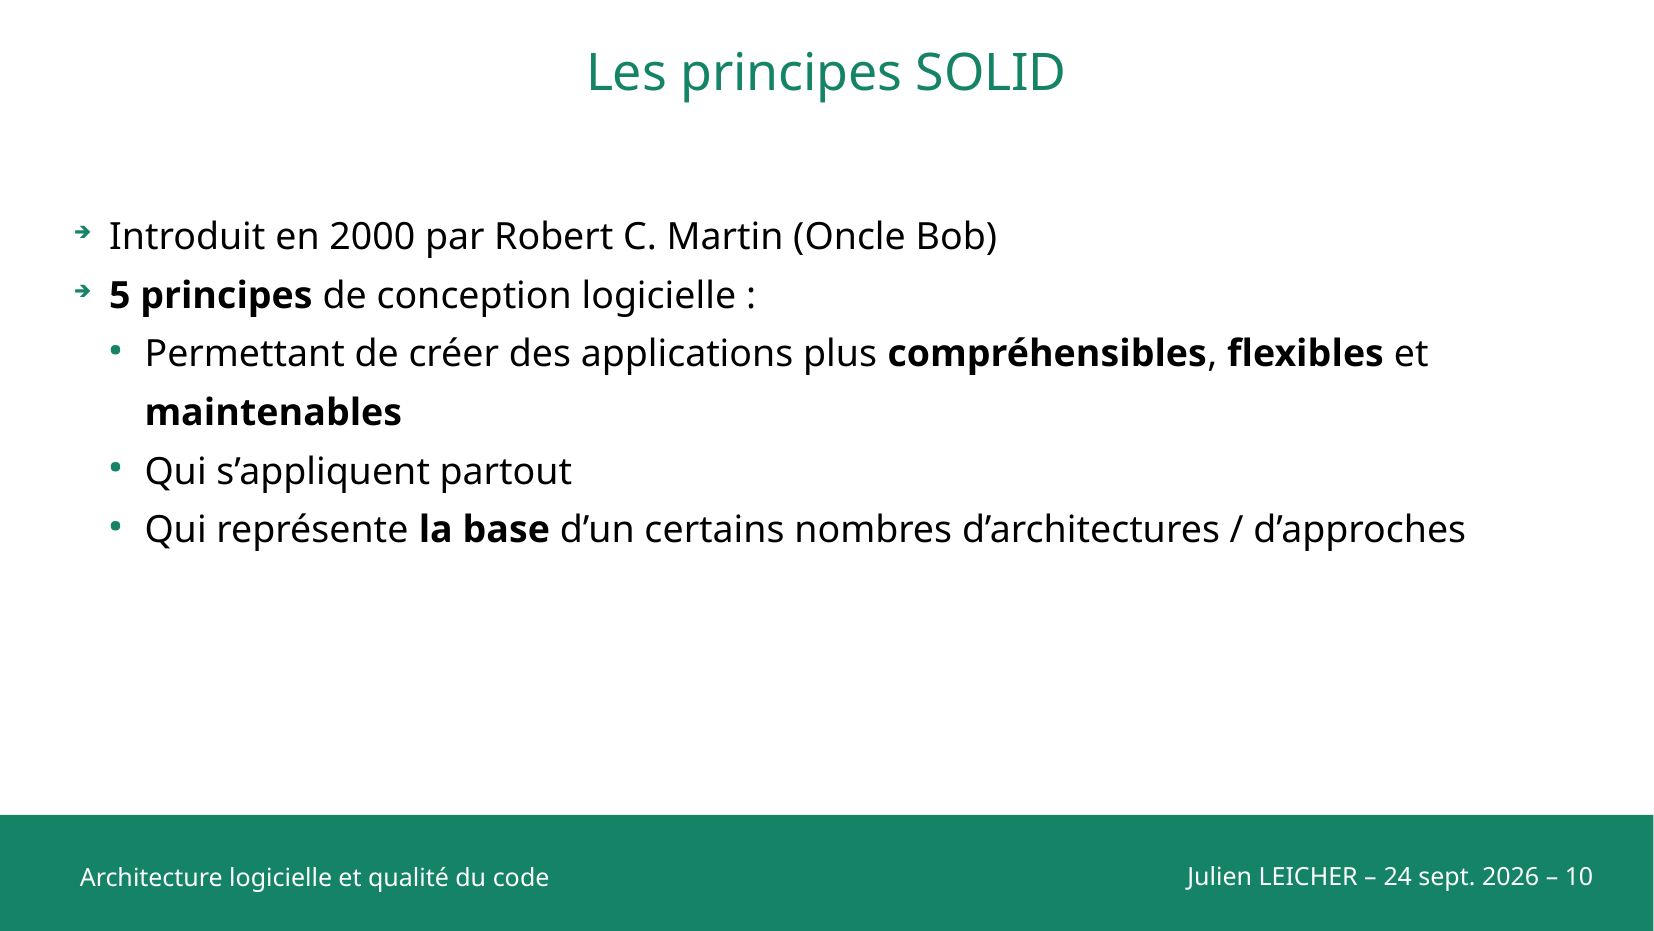

Les principes SOLID
Introduit en 2000 par Robert C. Martin (Oncle Bob)
5 principes de conception logicielle :
Permettant de créer des applications plus compréhensibles, flexibles et maintenables
Qui s’appliquent partout
Qui représente la base d’un certains nombres d’architectures / d’approches
Julien LEICHER – –
Architecture logicielle et qualité du code